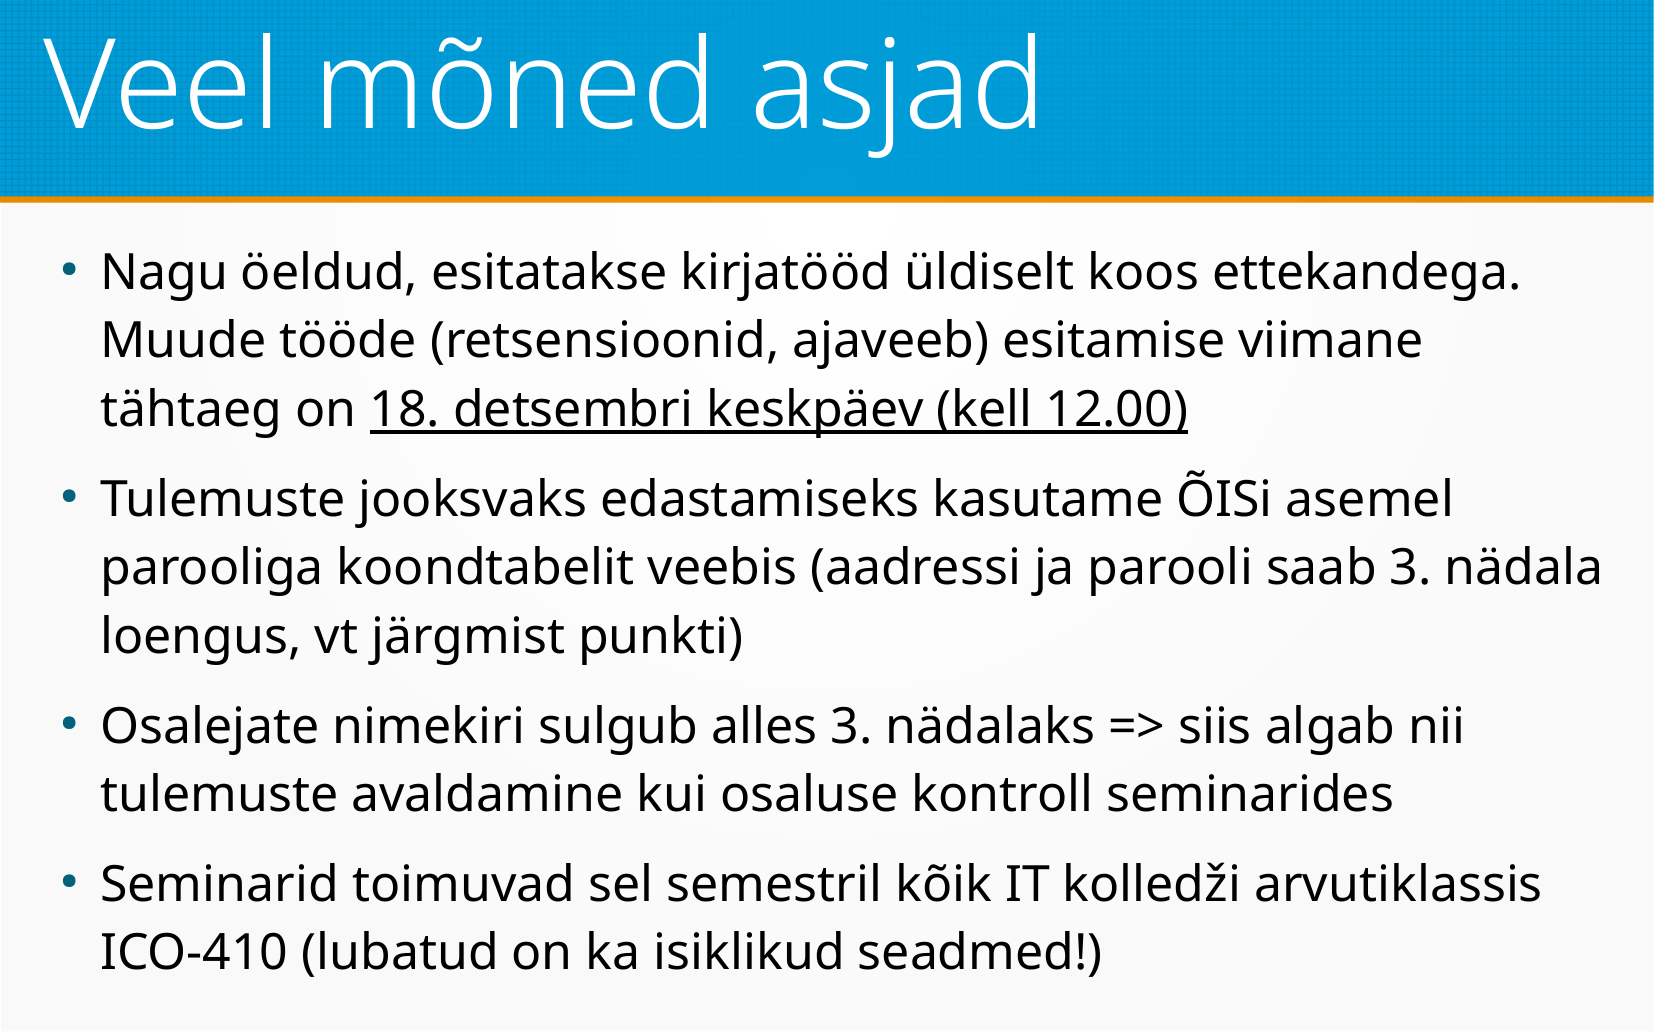

# Veel mõned asjad
Nagu öeldud, esitatakse kirjatööd üldiselt koos ettekandega. Muude tööde (retsensioonid, ajaveeb) esitamise viimane tähtaeg on 18. detsembri keskpäev (kell 12.00)
Tulemuste jooksvaks edastamiseks kasutame ÕISi asemel parooliga koondtabelit veebis (aadressi ja parooli saab 3. nädala loengus, vt järgmist punkti)
Osalejate nimekiri sulgub alles 3. nädalaks => siis algab nii tulemuste avaldamine kui osaluse kontroll seminarides
Seminarid toimuvad sel semestril kõik IT kolledži arvutiklassis ICO-410 (lubatud on ka isiklikud seadmed!)